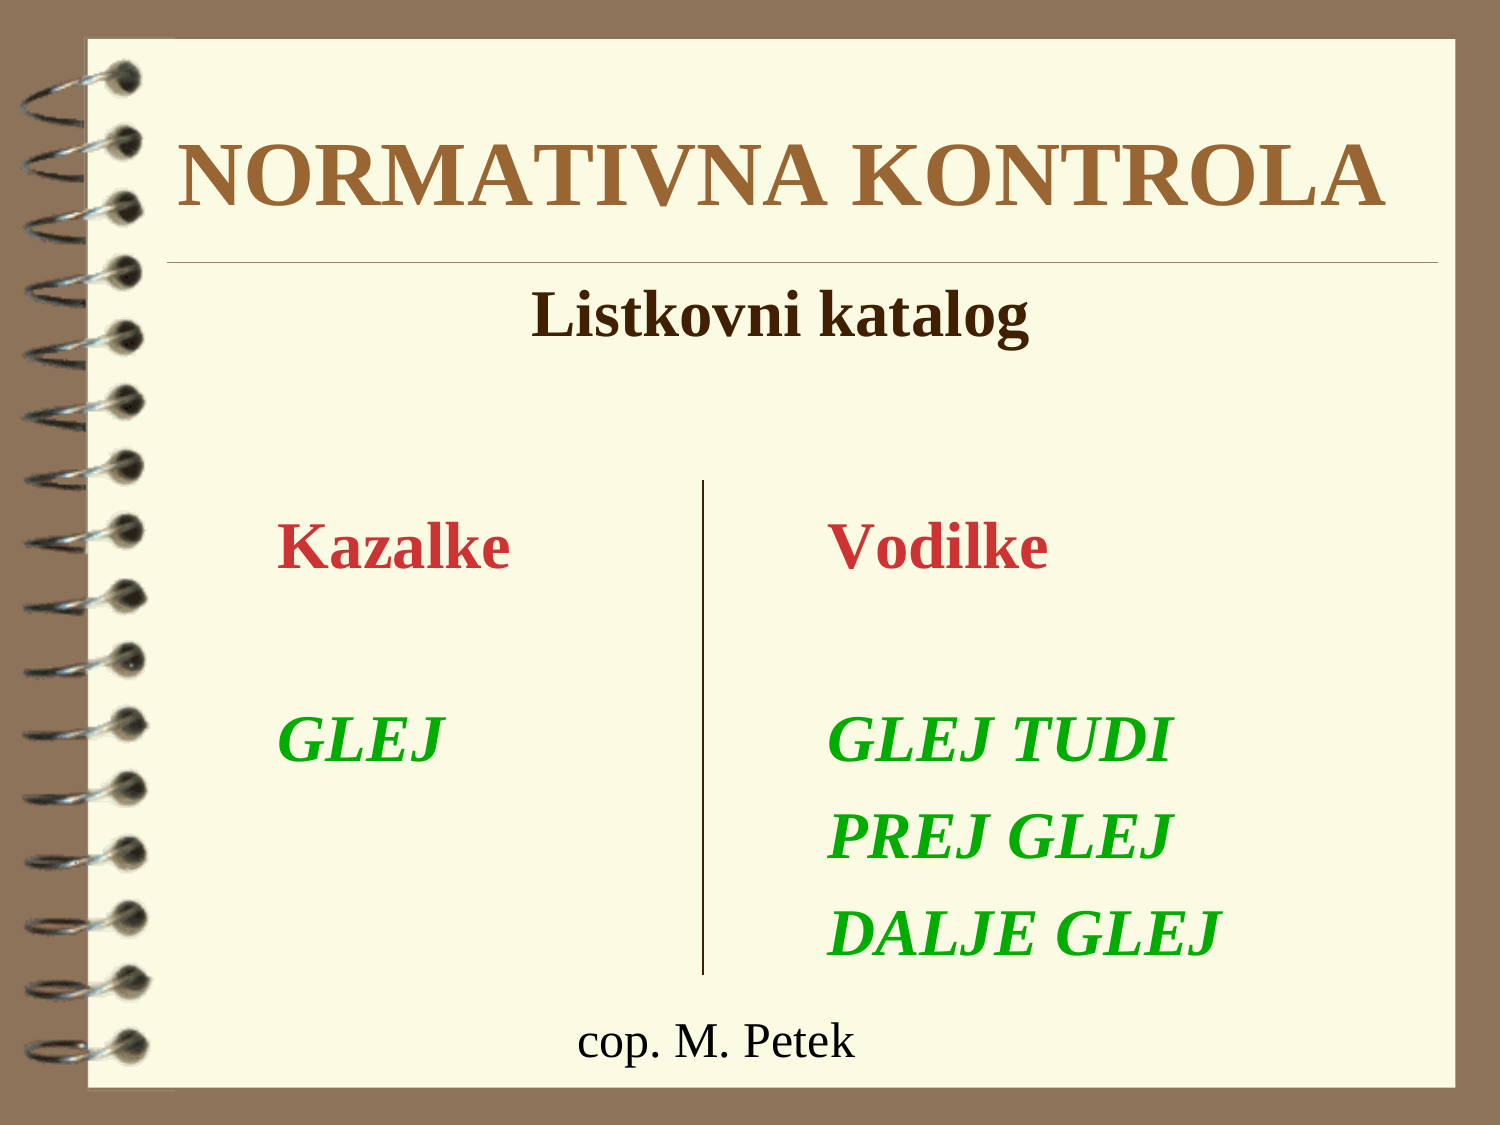

# NORMATIVNA KONTROLA
Listkovni katalog
 Kazalke
 GLEJ
Vodilke
GLEJ TUDI
PREJ GLEJ
DALJE GLEJ
cop. M. Petek